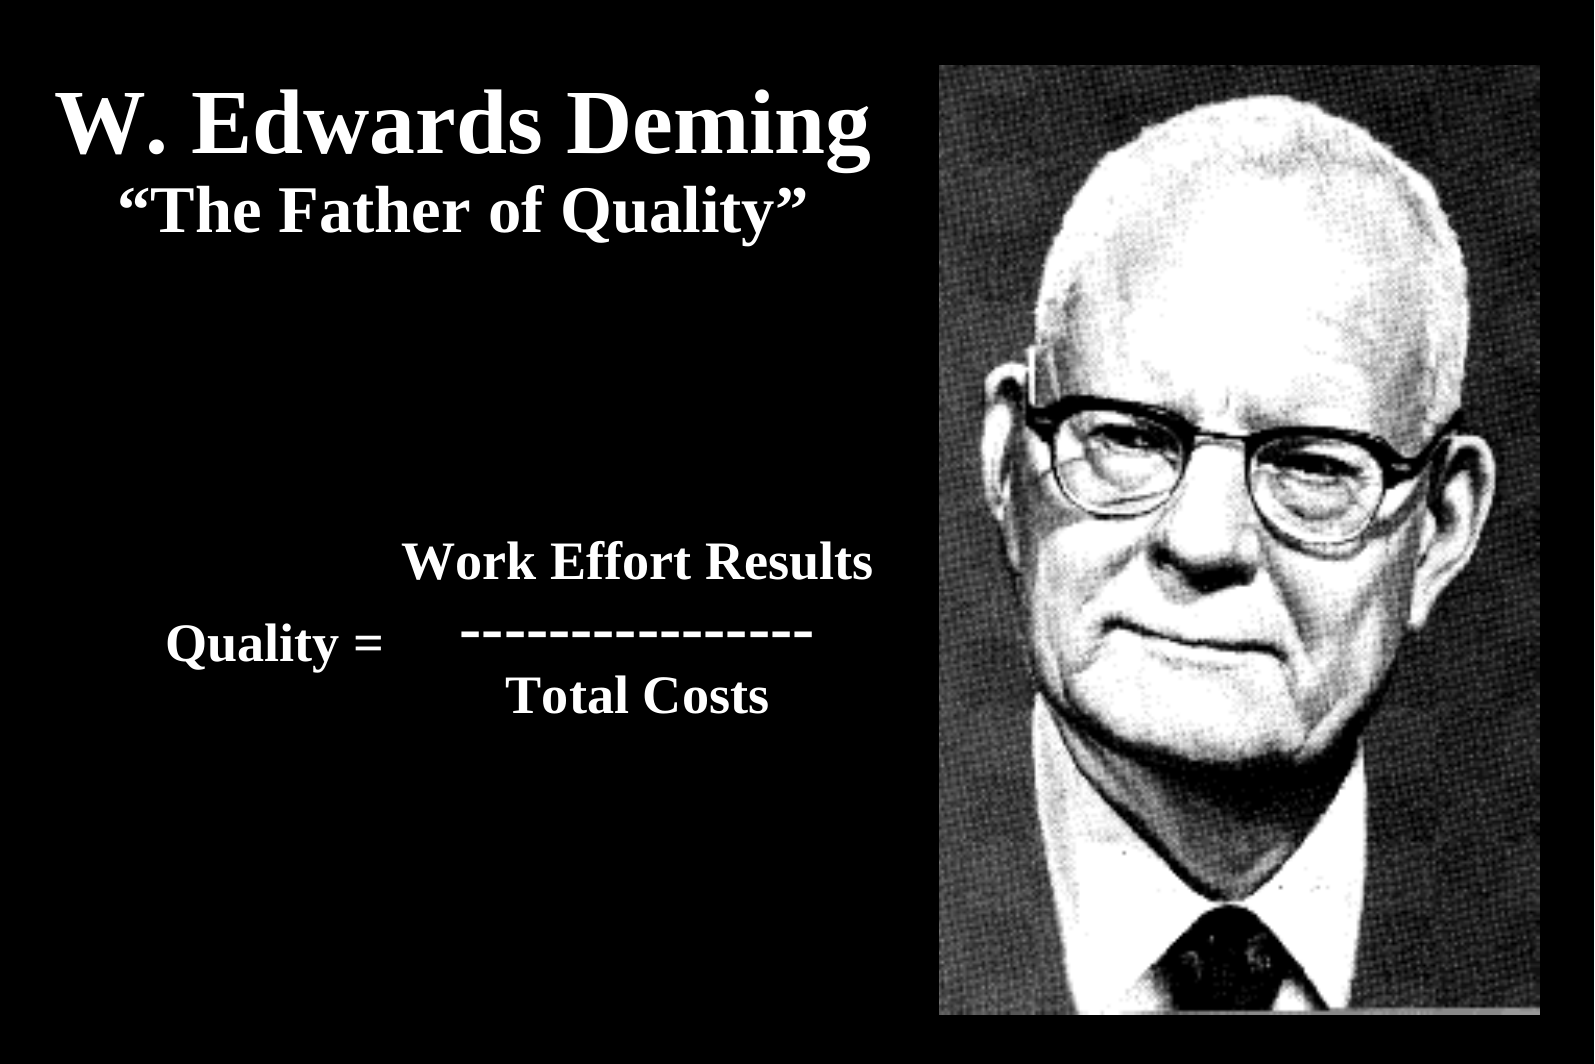

W. Edwards Deming
“The Father of Quality”
Work Effort Results
----------------
Total Costs
Quality =